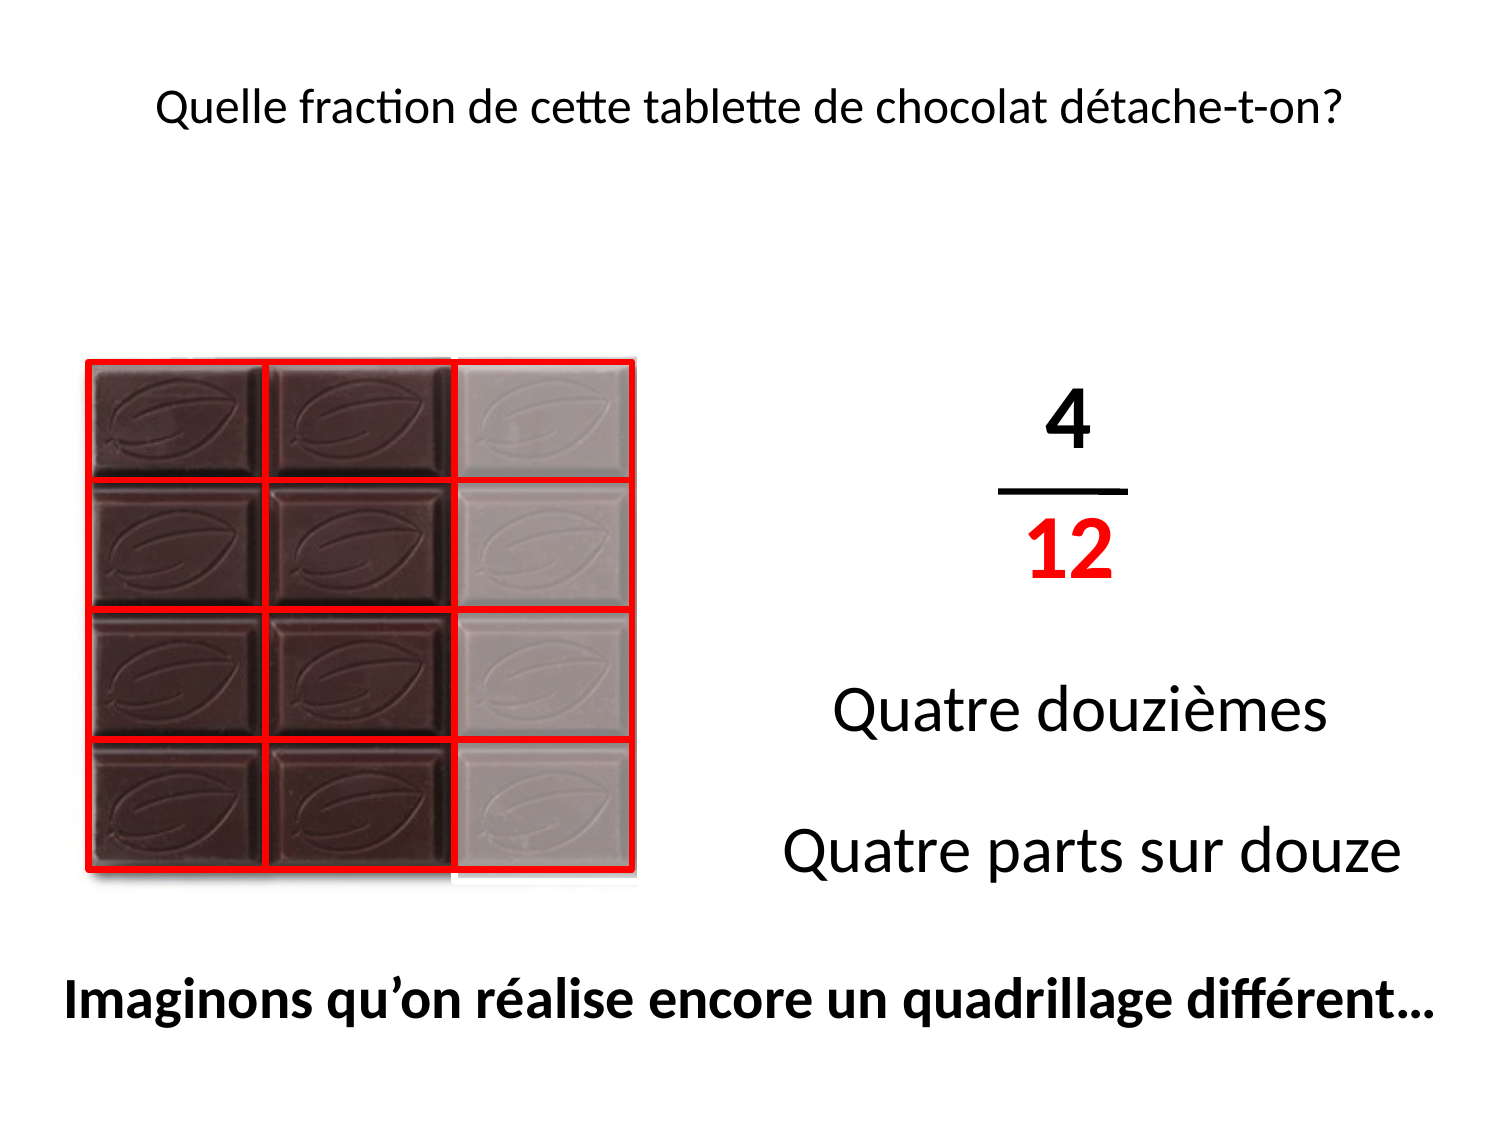

Quelle fraction de cette tablette de chocolat détache-t-on?
4
12
Quatre douzièmes
Quatre parts sur douze
Imaginons qu’on réalise encore un quadrillage différent…